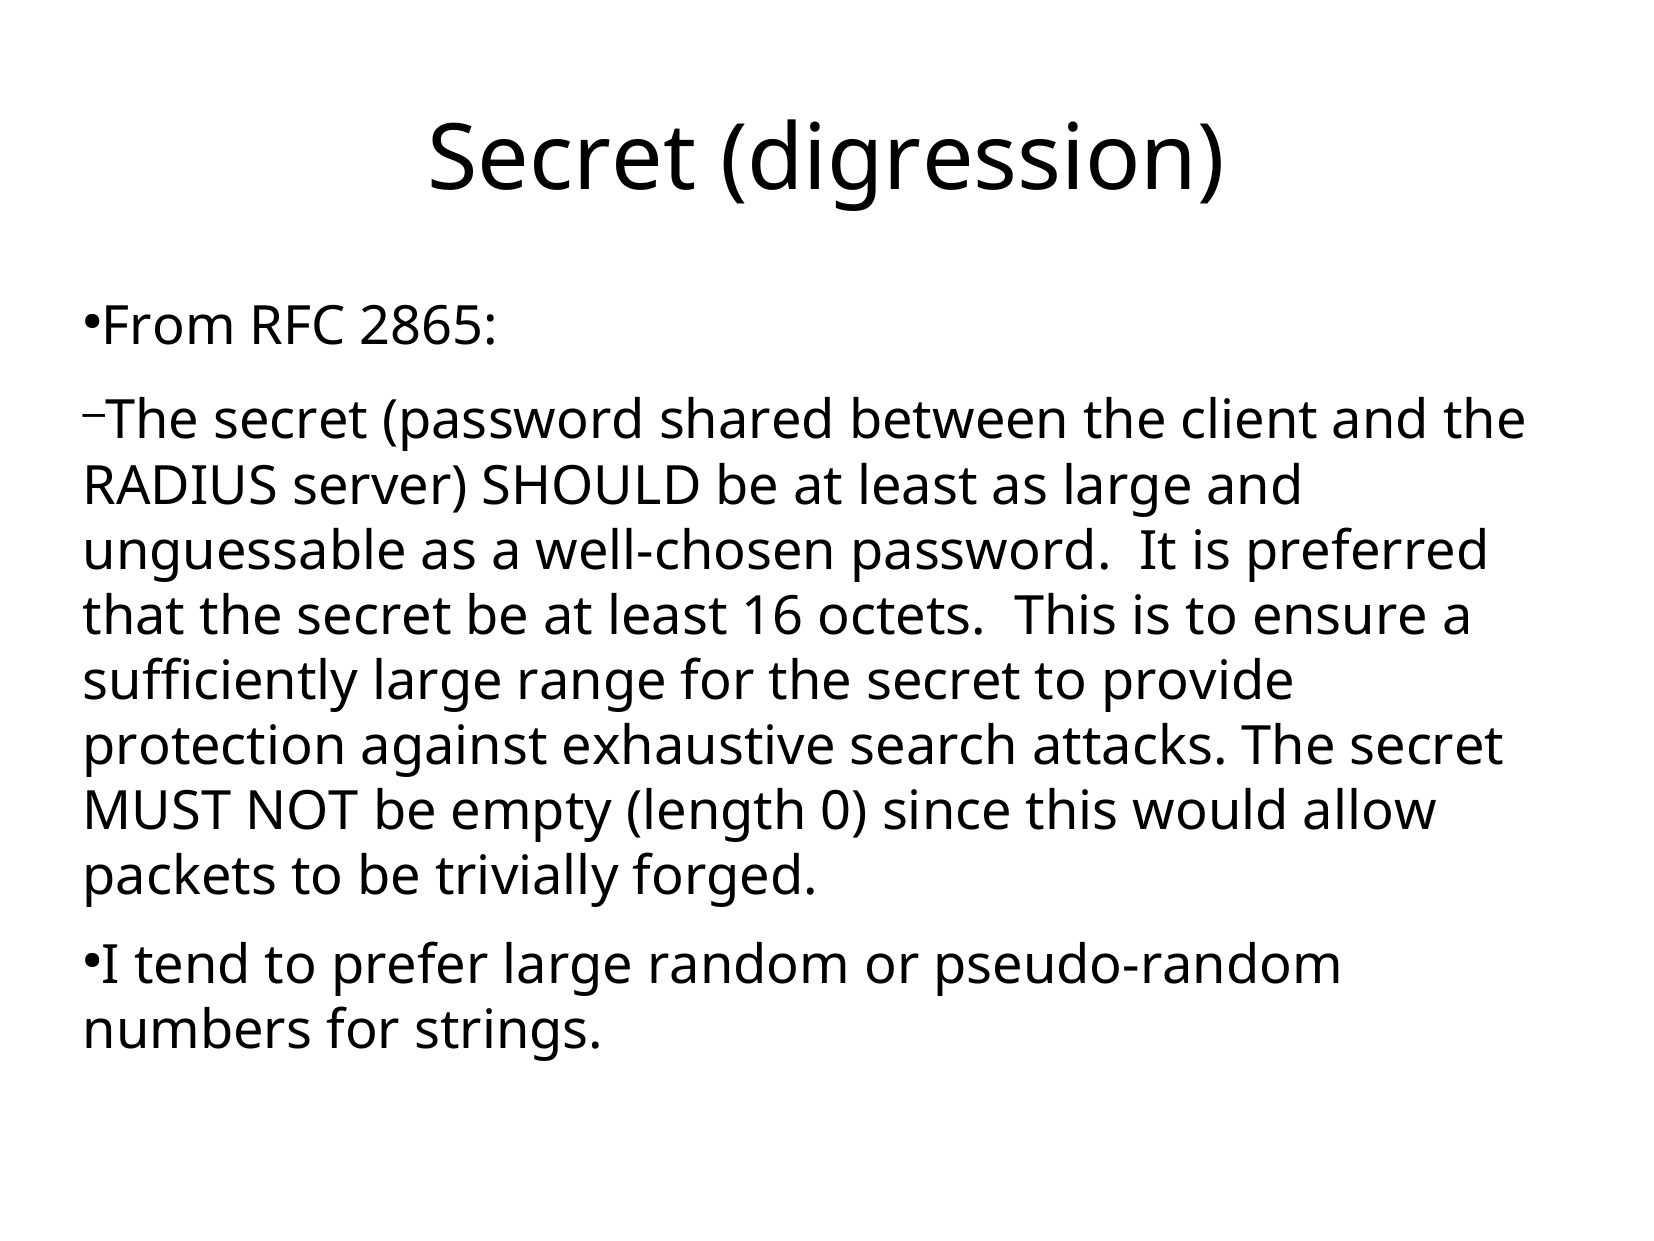

# Secret (digression)
From RFC 2865:
The secret (password shared between the client and the RADIUS server) SHOULD be at least as large and unguessable as a well-chosen password. It is preferred that the secret be at least 16 octets. This is to ensure a sufficiently large range for the secret to provide protection against exhaustive search attacks. The secret MUST NOT be empty (length 0) since this would allow packets to be trivially forged.
I tend to prefer large random or pseudo-random numbers for strings.